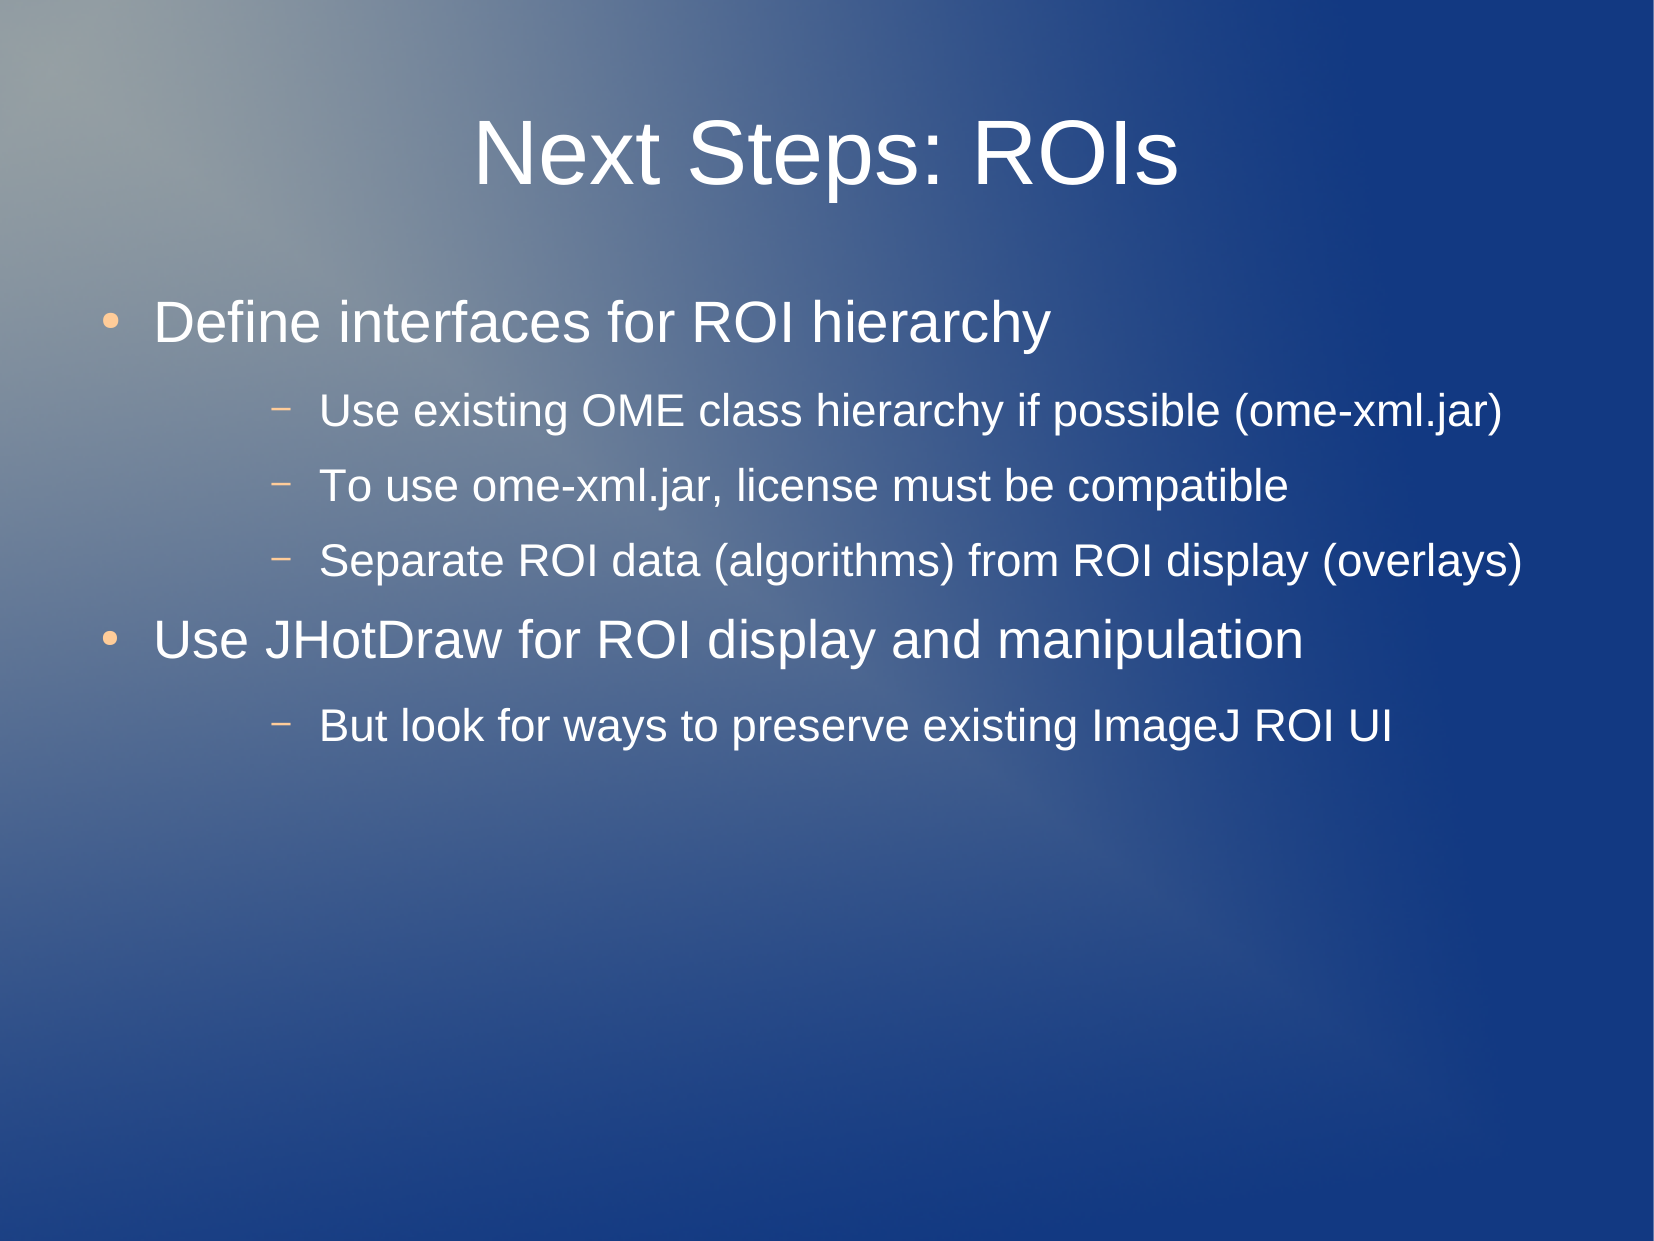

# Next Steps: ROIs
Define interfaces for ROI hierarchy
Use existing OME class hierarchy if possible (ome-xml.jar)
To use ome-xml.jar, license must be compatible
Separate ROI data (algorithms) from ROI display (overlays)
Use JHotDraw for ROI display and manipulation
But look for ways to preserve existing ImageJ ROI UI